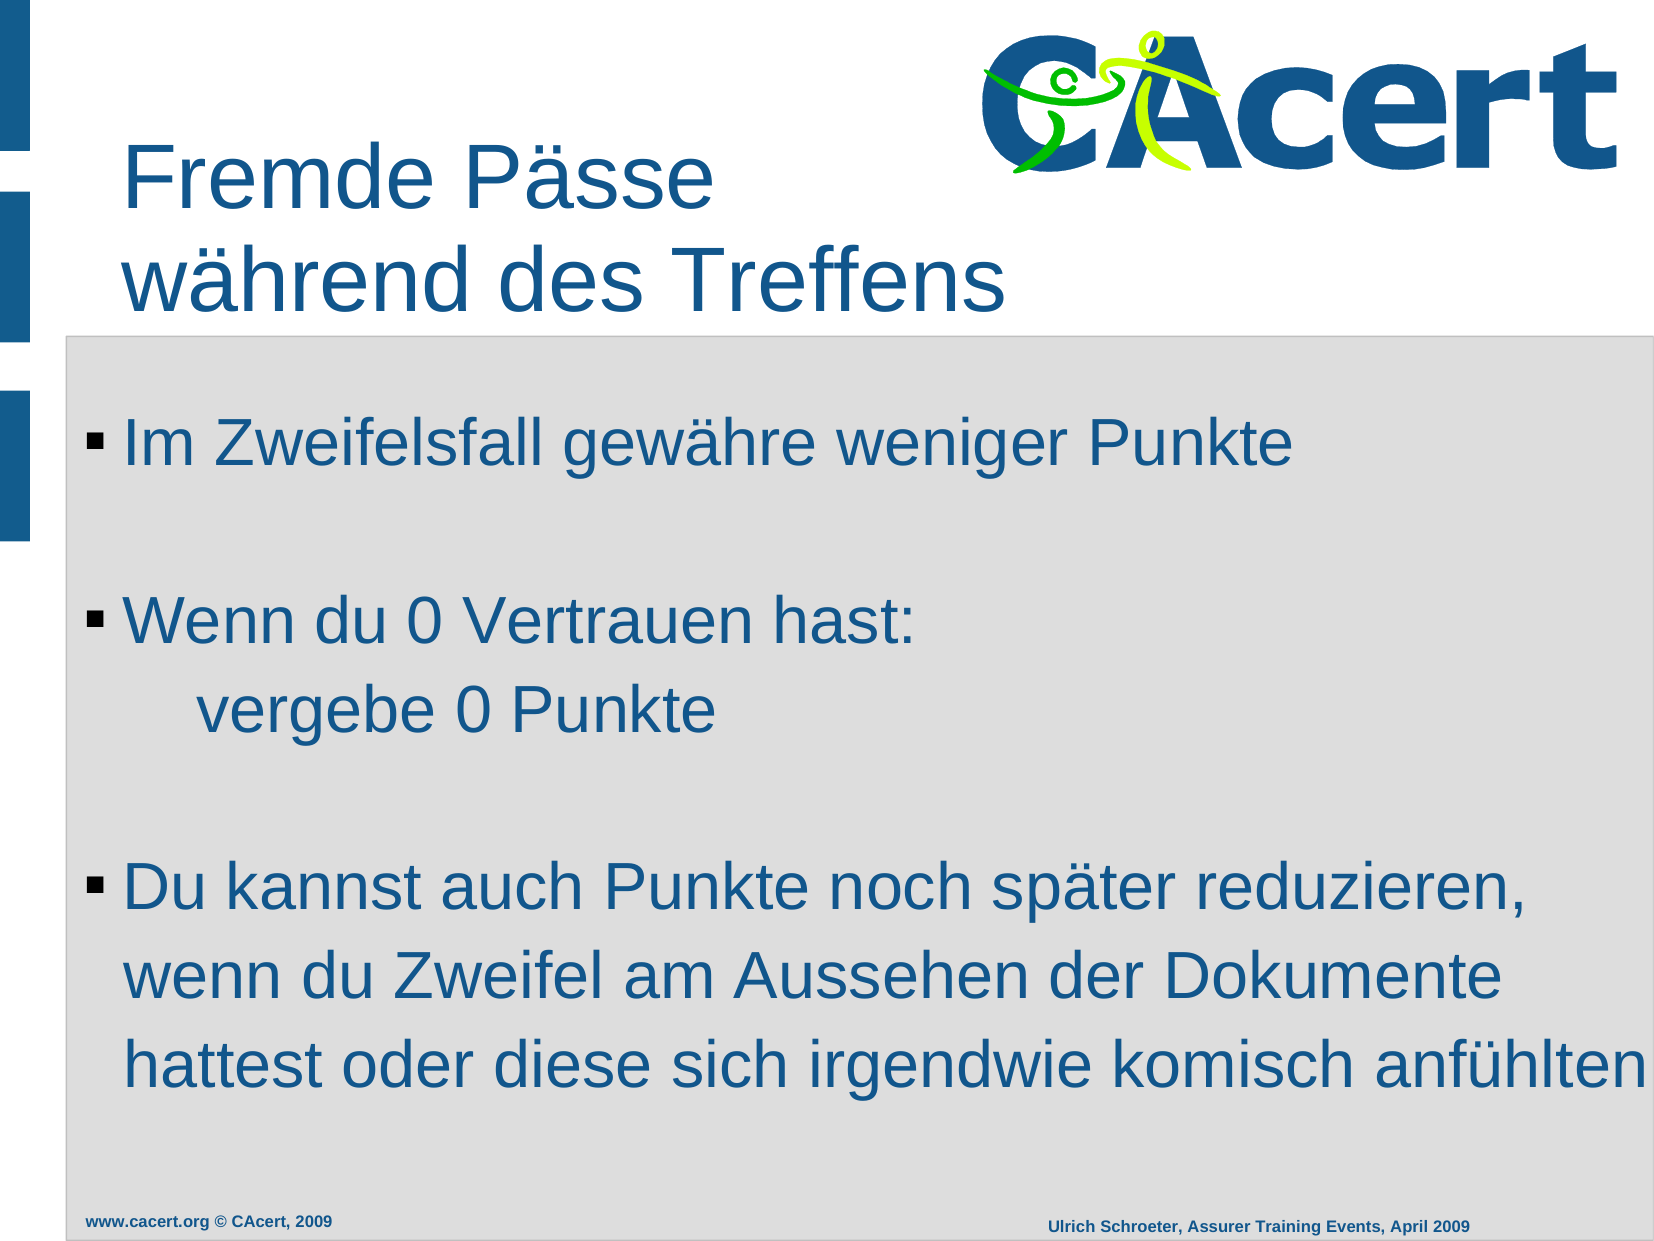

Fremde Pässe
während des Treffens
 Im Zweifelsfall gewähre weniger Punkte
 Wenn du 0 Vertrauen hast:
 vergebe 0 Punkte
 Du kannst auch Punkte noch später reduzieren,
 wenn du Zweifel am Aussehen der Dokumente
 hattest oder diese sich irgendwie komisch anfühlten.